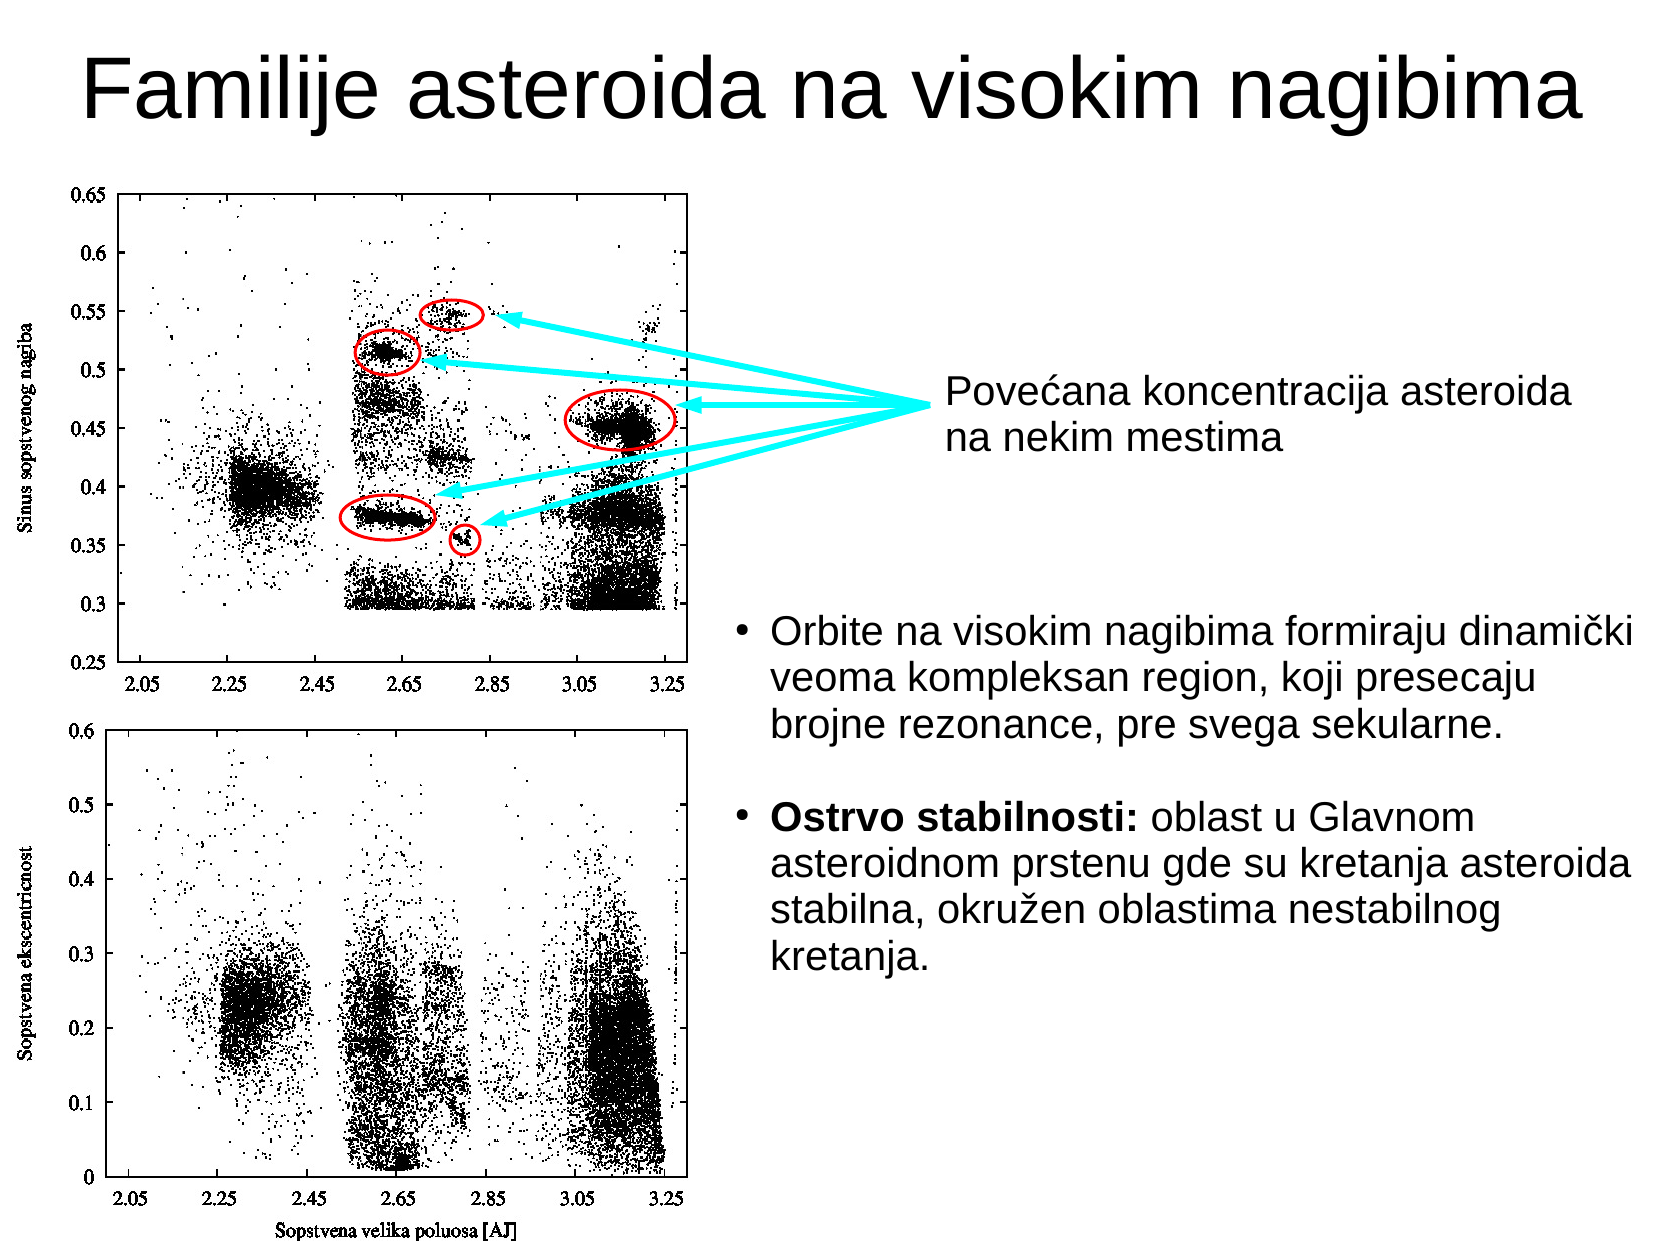

# Familije asteroida na visokim nagibima
Povećana koncentracija asteroida na nekim mestima
Orbite na visokim nagibima formiraju dinamički veoma kompleksan region, koji presecaju brojne rezonance, pre svega sekularne.
Ostrvo stabilnosti: oblast u Glavnom asteroidnom prstenu gde su kretanja asteroida stabilna, okružen oblastima nestabilnog kretanja.